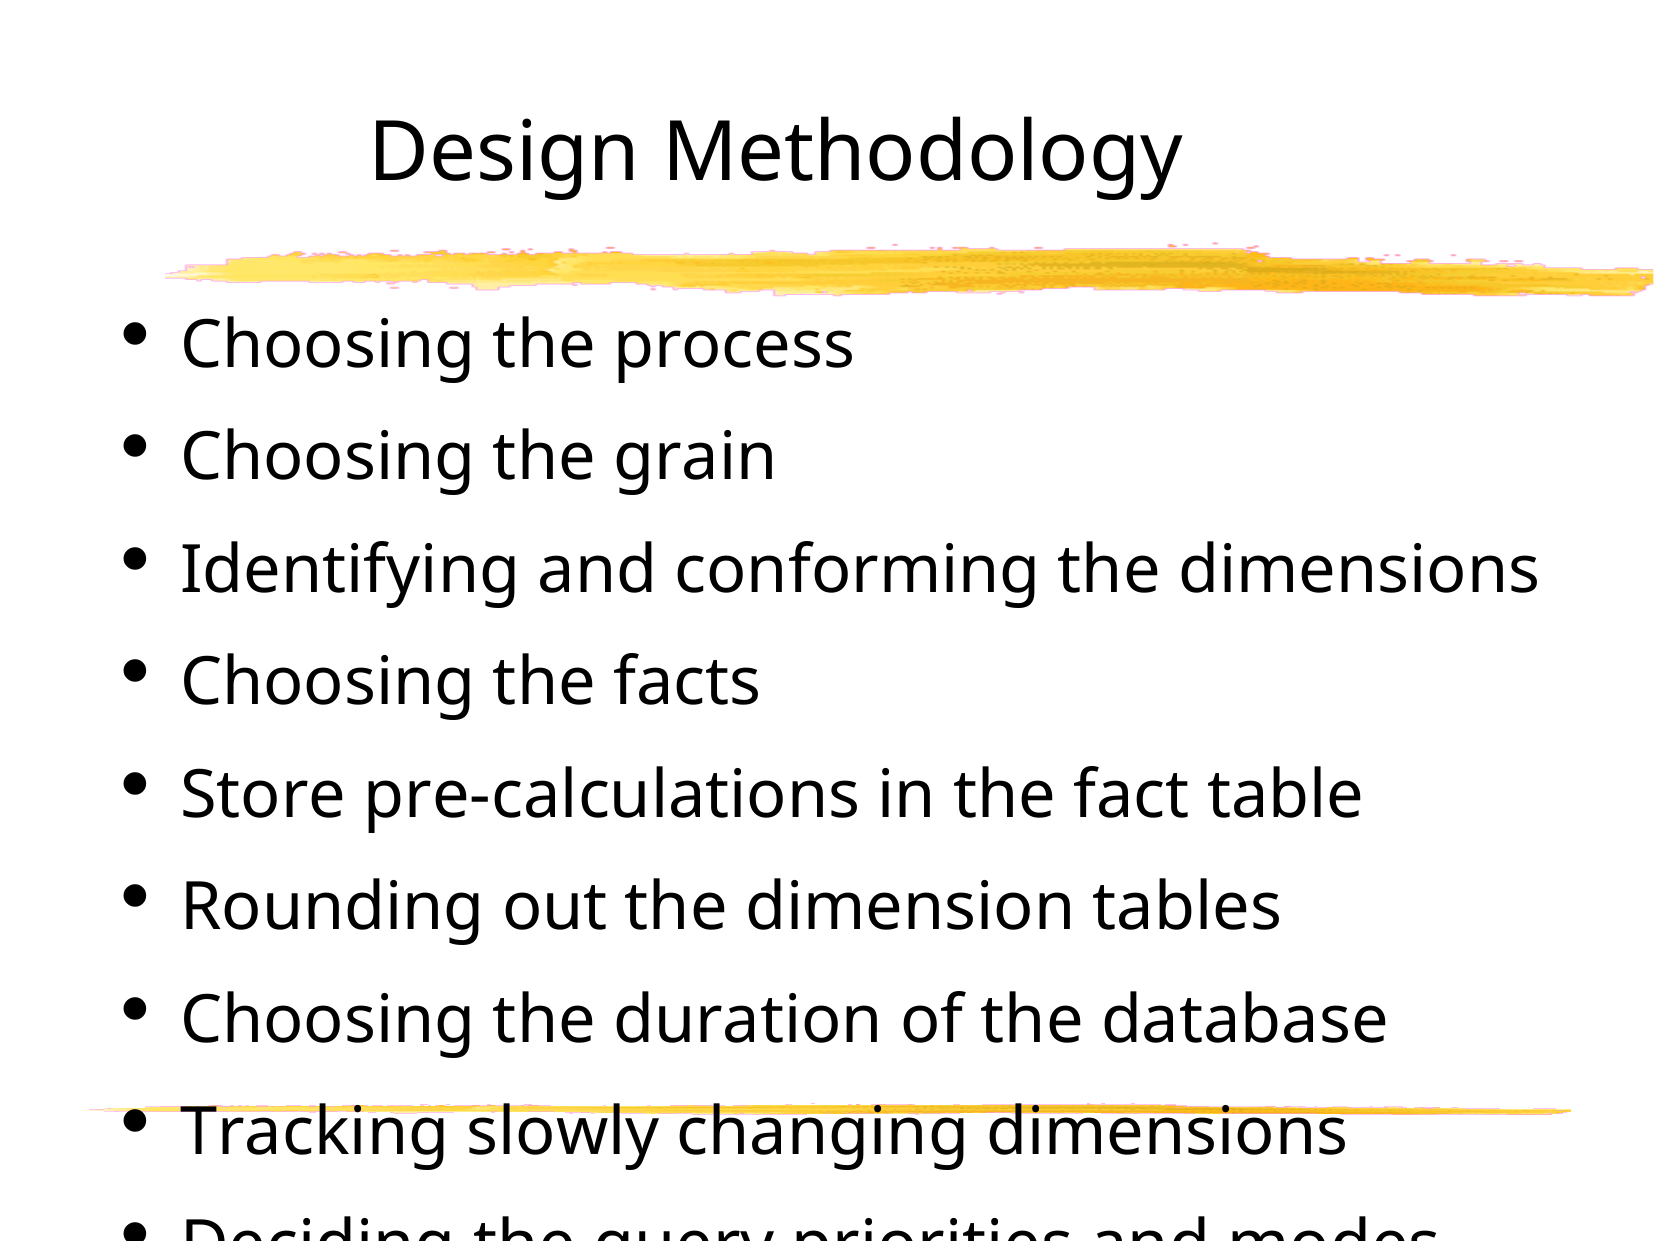

# Design Methodology
Choosing the process
Choosing the grain
Identifying and conforming the dimensions
Choosing the facts
Store pre-calculations in the fact table
Rounding out the dimension tables
Choosing the duration of the database
Tracking slowly changing dimensions
Deciding the query priorities and modes